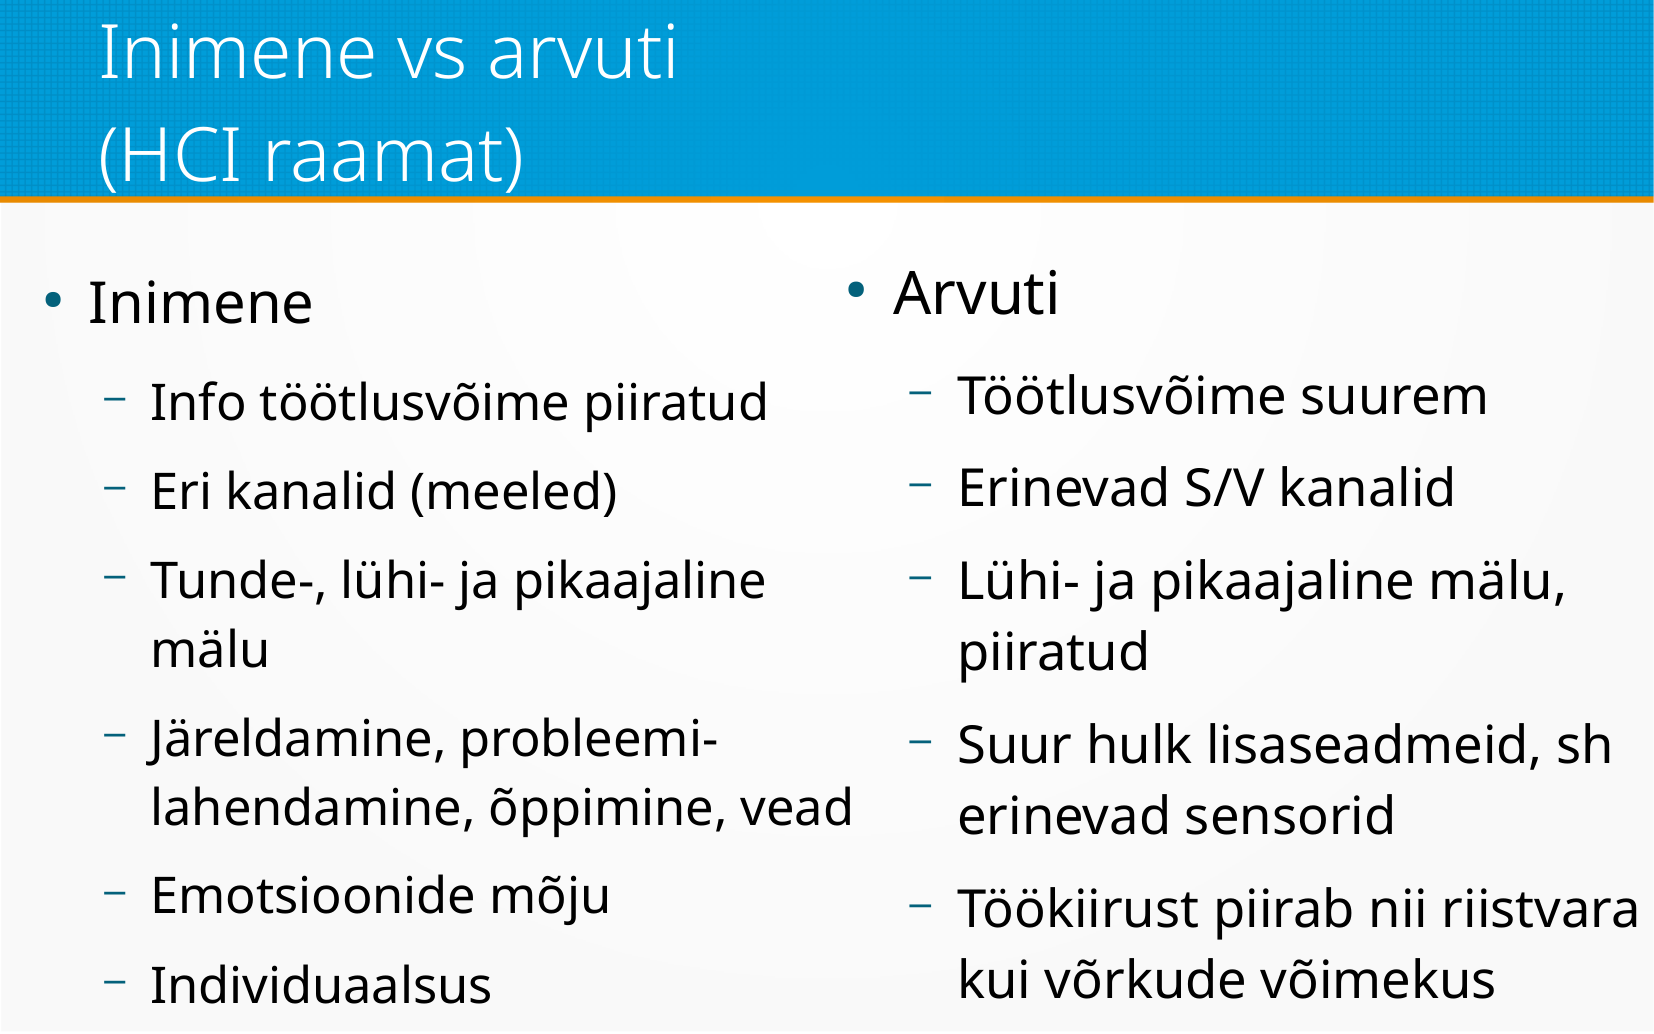

# Inimene vs arvuti (HCI raamat)
Arvuti
Töötlusvõime suurem
Erinevad S/V kanalid
Lühi- ja pikaajaline mälu, piiratud
Suur hulk lisaseadmeid, sh erinevad sensorid
Töökiirust piirab nii riistvara kui võrkude võimekus
Inimene
Info töötlusvõime piiratud
Eri kanalid (meeled)
Tunde-, lühi- ja pikaajaline mälu
Järeldamine, probleemi- lahendamine, õppimine, vead
Emotsioonide mõju
Individuaalsus